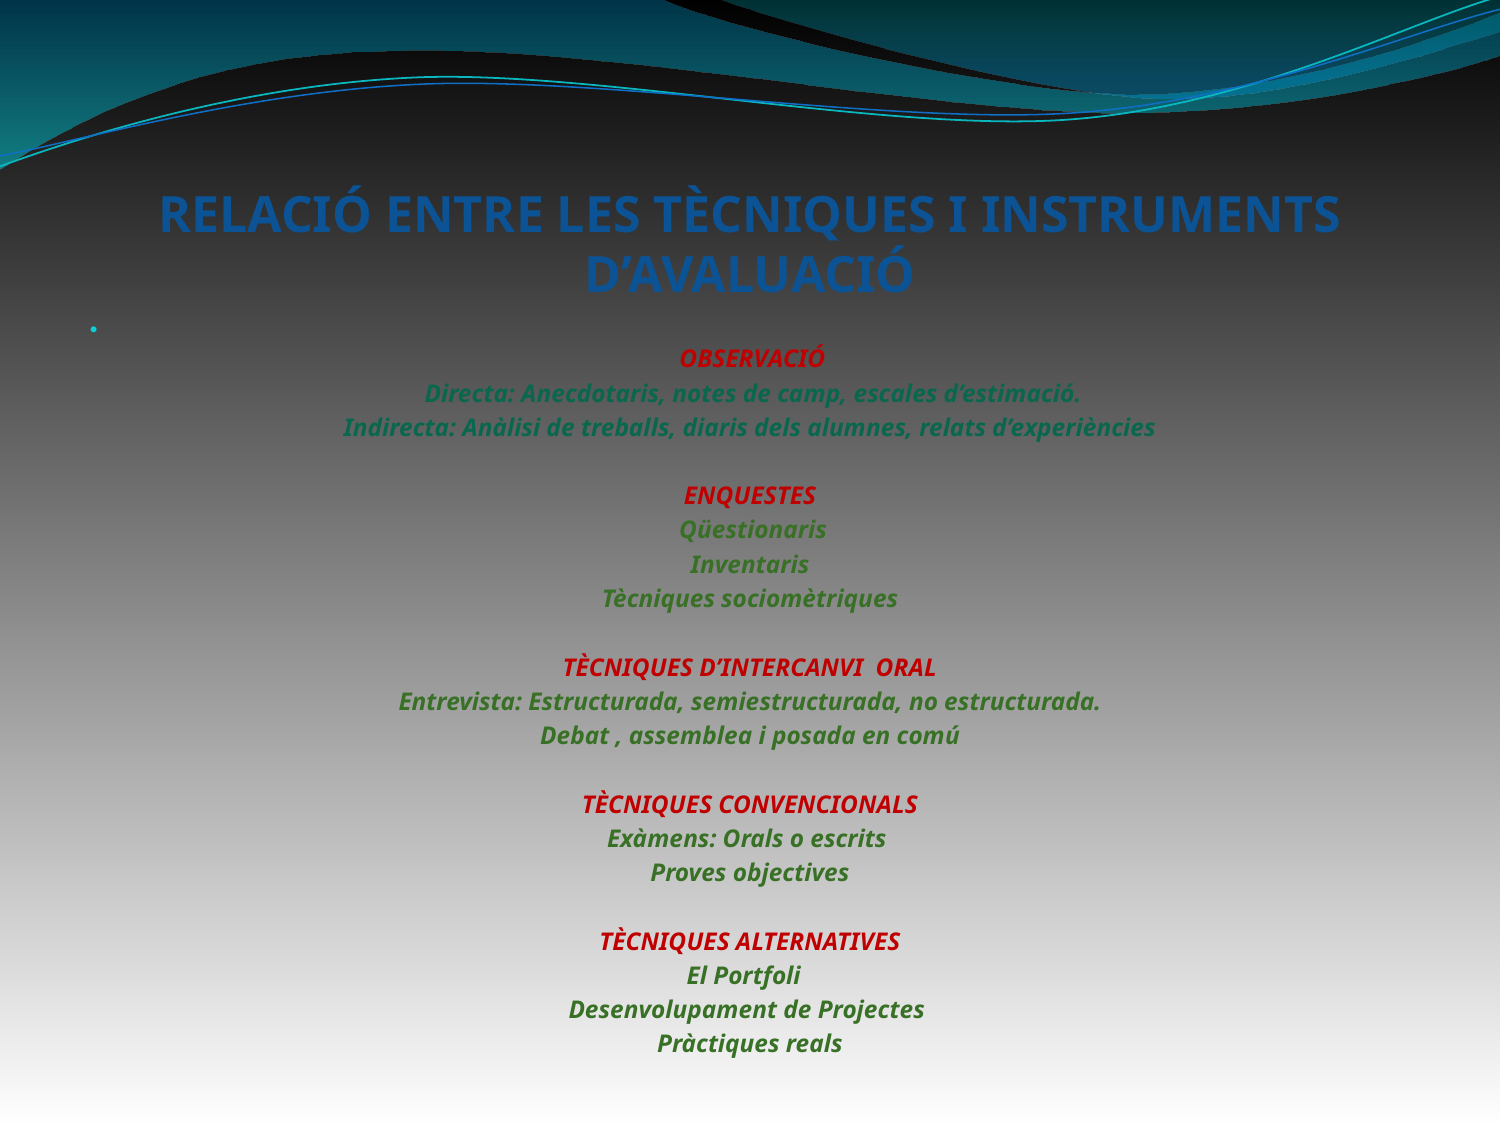

# RELACIÓ ENTRE LES TÈCNIQUES I INSTRUMENTS D’AVALUACIÓ
 OBSERVACIÓ
 Directa: Anecdotaris, notes de camp, escales d’estimació.
Indirecta: Anàlisi de treballs, diaris dels alumnes, relats d’experiències
ENQUESTES
 Qüestionaris
Inventaris
Tècniques sociomètriques
TÈCNIQUES D’INTERCANVI ORAL
Entrevista: Estructurada, semiestructurada, no estructurada.
Debat , assemblea i posada en comú
TÈCNIQUES CONVENCIONALS
Exàmens: Orals o escrits
Proves objectives
TÈCNIQUES ALTERNATIVES
El Portfoli
Desenvolupament de Projectes
Pràctiques reals